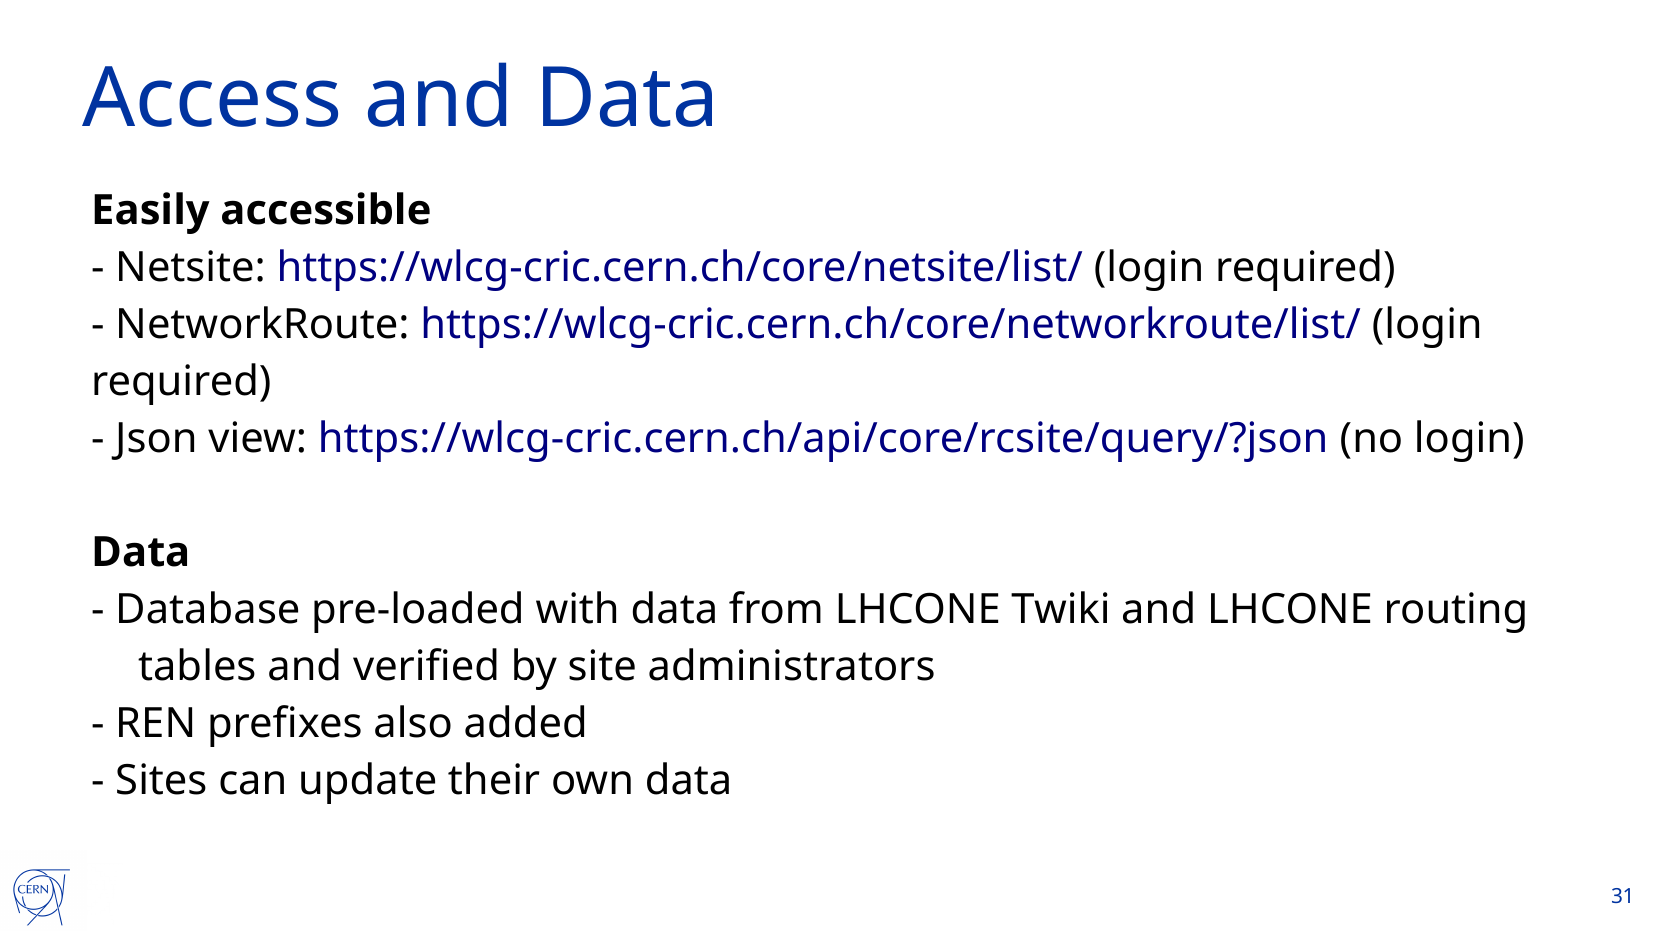

# Access and Data
Easily accessible
- Netsite: https://wlcg-cric.cern.ch/core/netsite/list/ (login required)
- NetworkRoute: https://wlcg-cric.cern.ch/core/networkroute/list/ (login required)
- Json view: https://wlcg-cric.cern.ch/api/core/rcsite/query/?json (no login)
Data
- Database pre-loaded with data from LHCONE Twiki and LHCONE routing tables and verified by site administrators
- REN prefixes also added
- Sites can update their own data